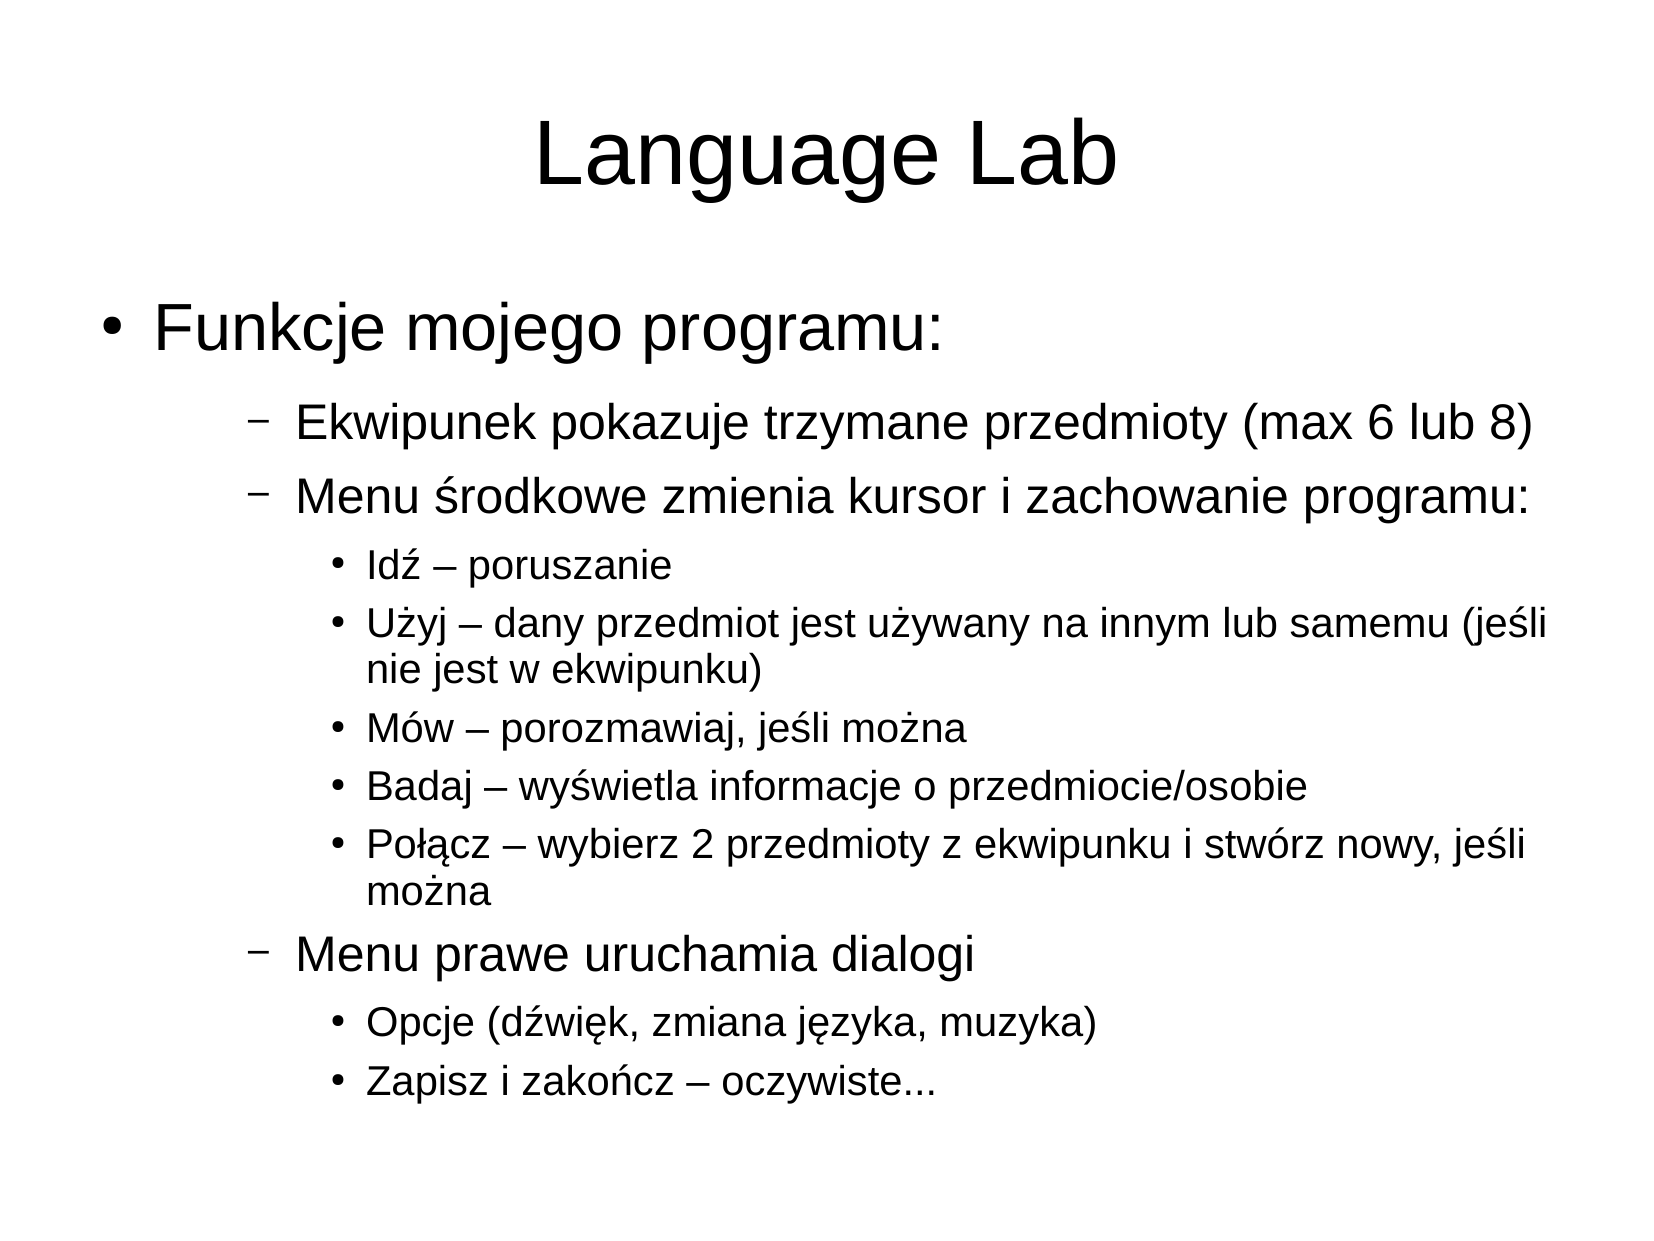

# Language Lab
Funkcje mojego programu:
Ekwipunek pokazuje trzymane przedmioty (max 6 lub 8)
Menu środkowe zmienia kursor i zachowanie programu:
Idź – poruszanie
Użyj – dany przedmiot jest używany na innym lub samemu (jeśli nie jest w ekwipunku)
Mów – porozmawiaj, jeśli można
Badaj – wyświetla informacje o przedmiocie/osobie
Połącz – wybierz 2 przedmioty z ekwipunku i stwórz nowy, jeśli można
Menu prawe uruchamia dialogi
Opcje (dźwięk, zmiana języka, muzyka)
Zapisz i zakończ – oczywiste...